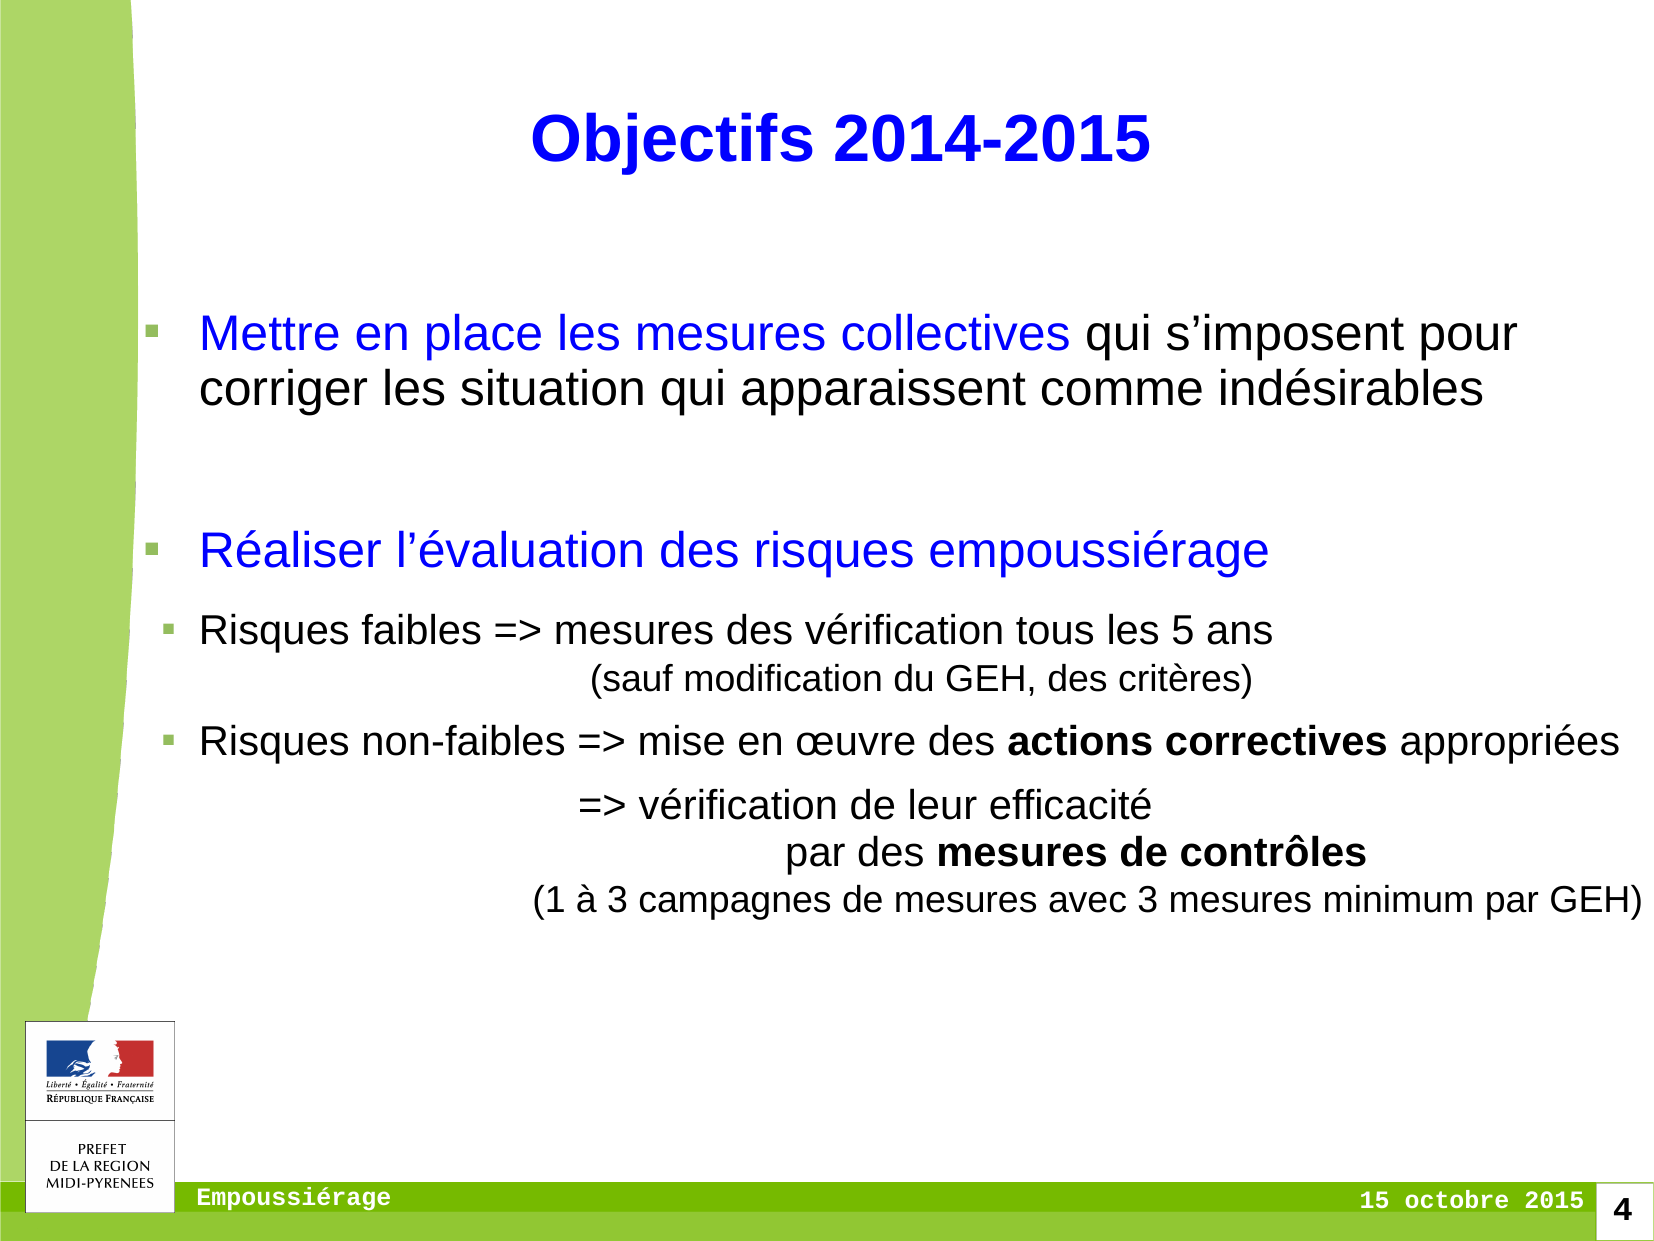

# Objectifs 2014-2015
Mettre en place les mesures collectives qui s’imposent pour corriger les situation qui apparaissent comme indésirables
Réaliser l’évaluation des risques empoussiérage
Risques faibles => mesures des vérification tous les 5 ans (sauf modification du GEH, des critères)
Risques non-faibles => mise en œuvre des actions correctives appropriées
 => vérification de leur efficacité par des mesures de contrôles
 (1 à 3 campagnes de mesures avec 3 mesures minimum par GEH)
4